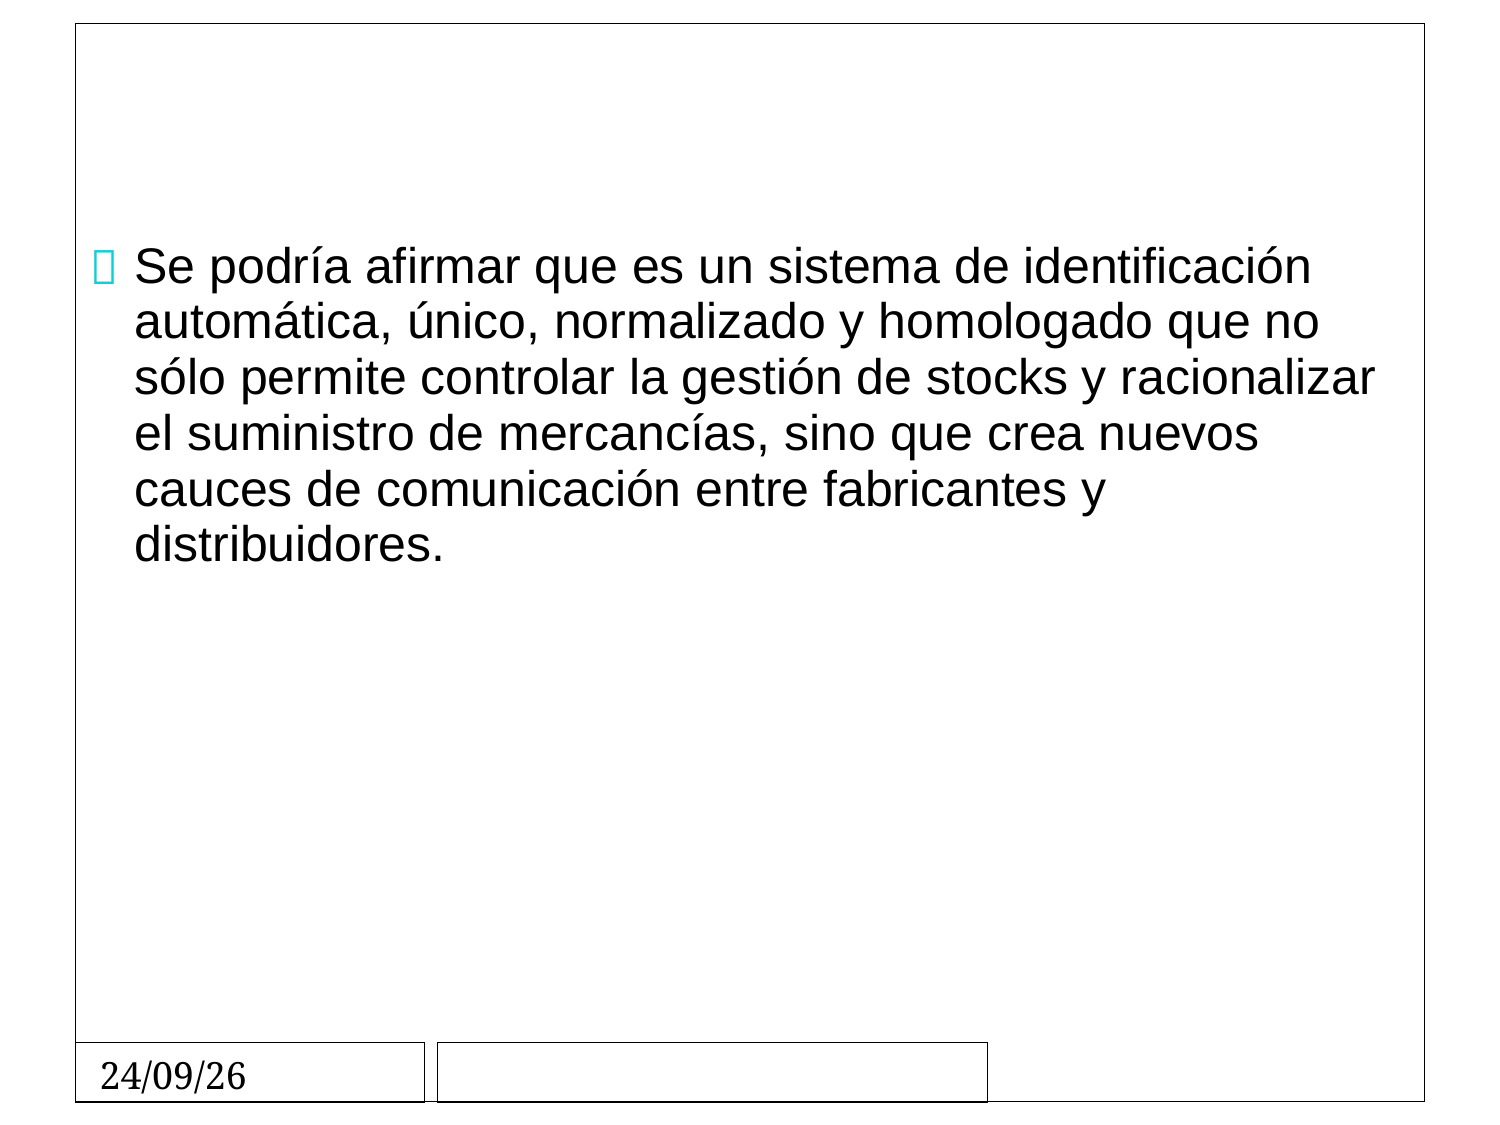

# Se podría afirmar que es un sistema de identificación automática, único, normalizado y homologado que no sólo permite controlar la gestión de stocks y racionalizar el suministro de mercancías, sino que crea nuevos cauces de comunicación entre fabricantes y distribuidores.